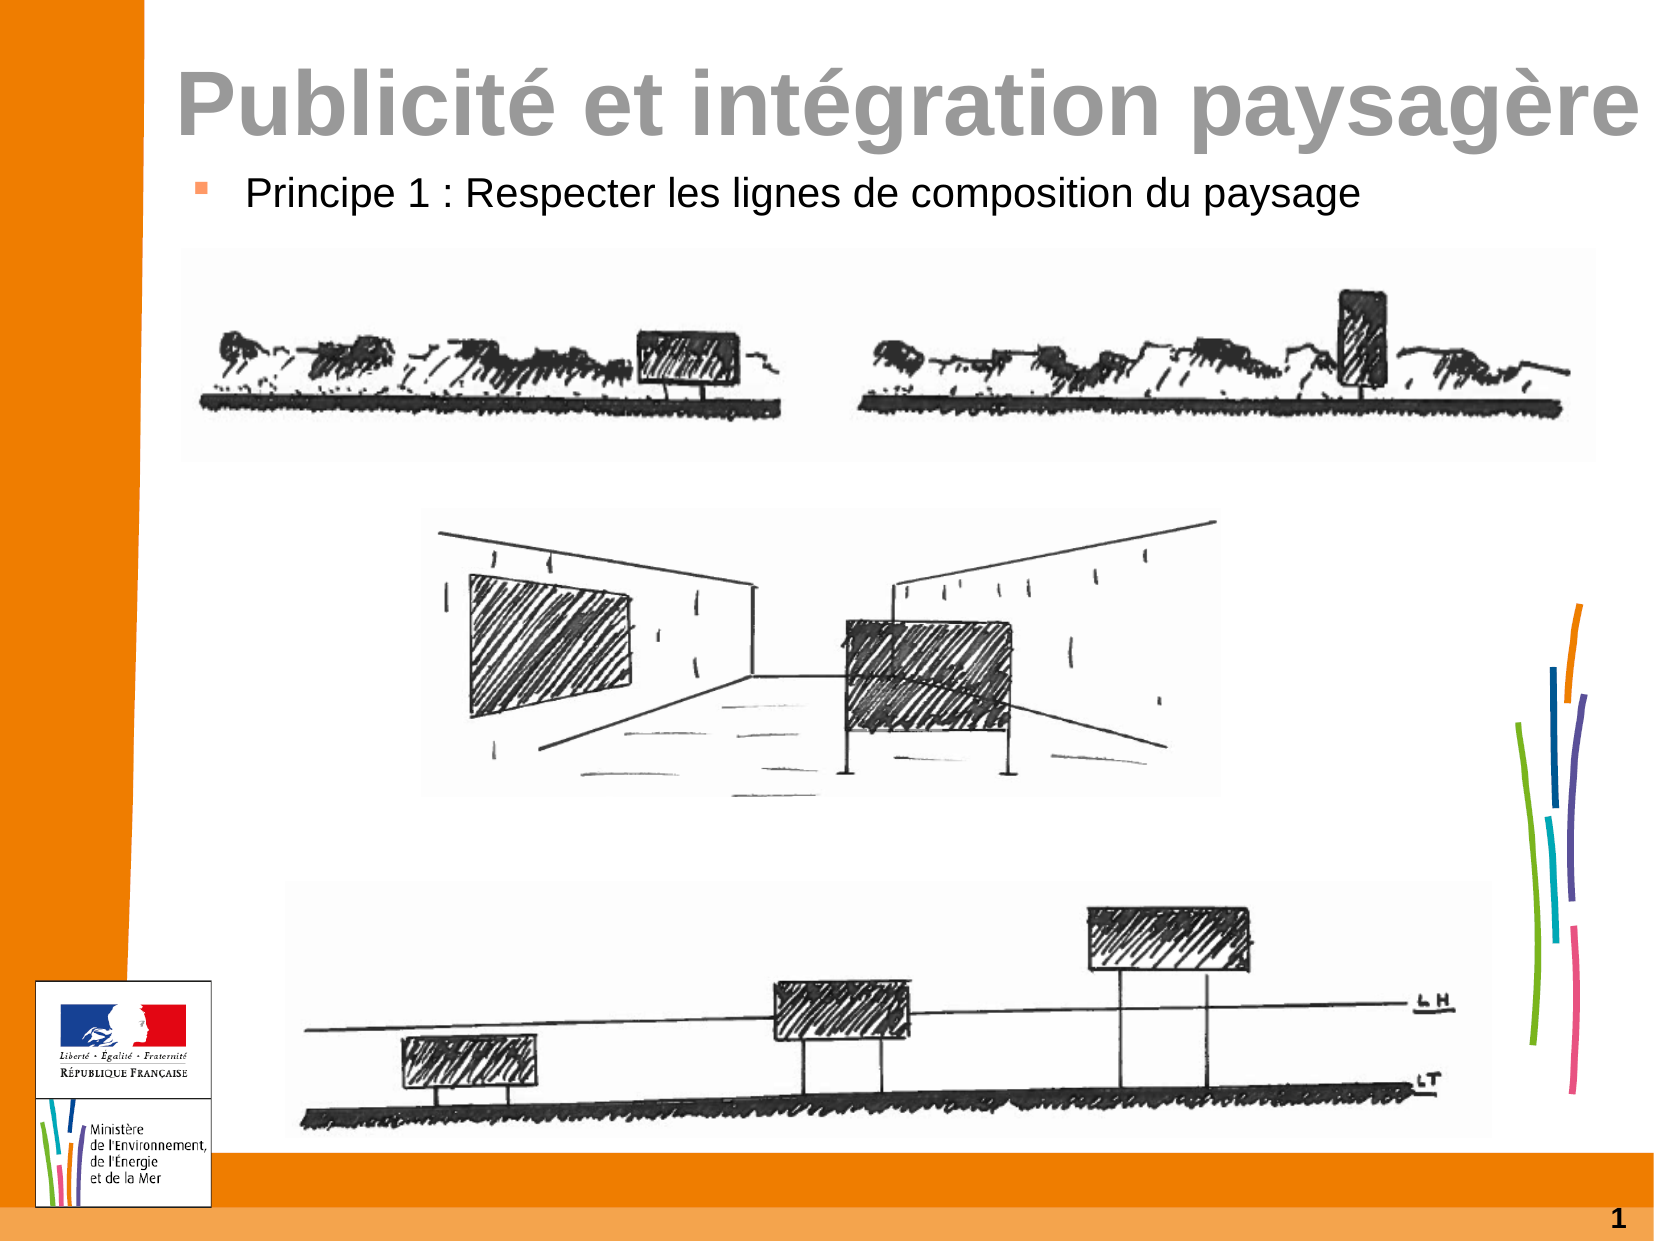

# Publicité et intégration paysagère
Principe 1 : Respecter les lignes de composition du paysage
1